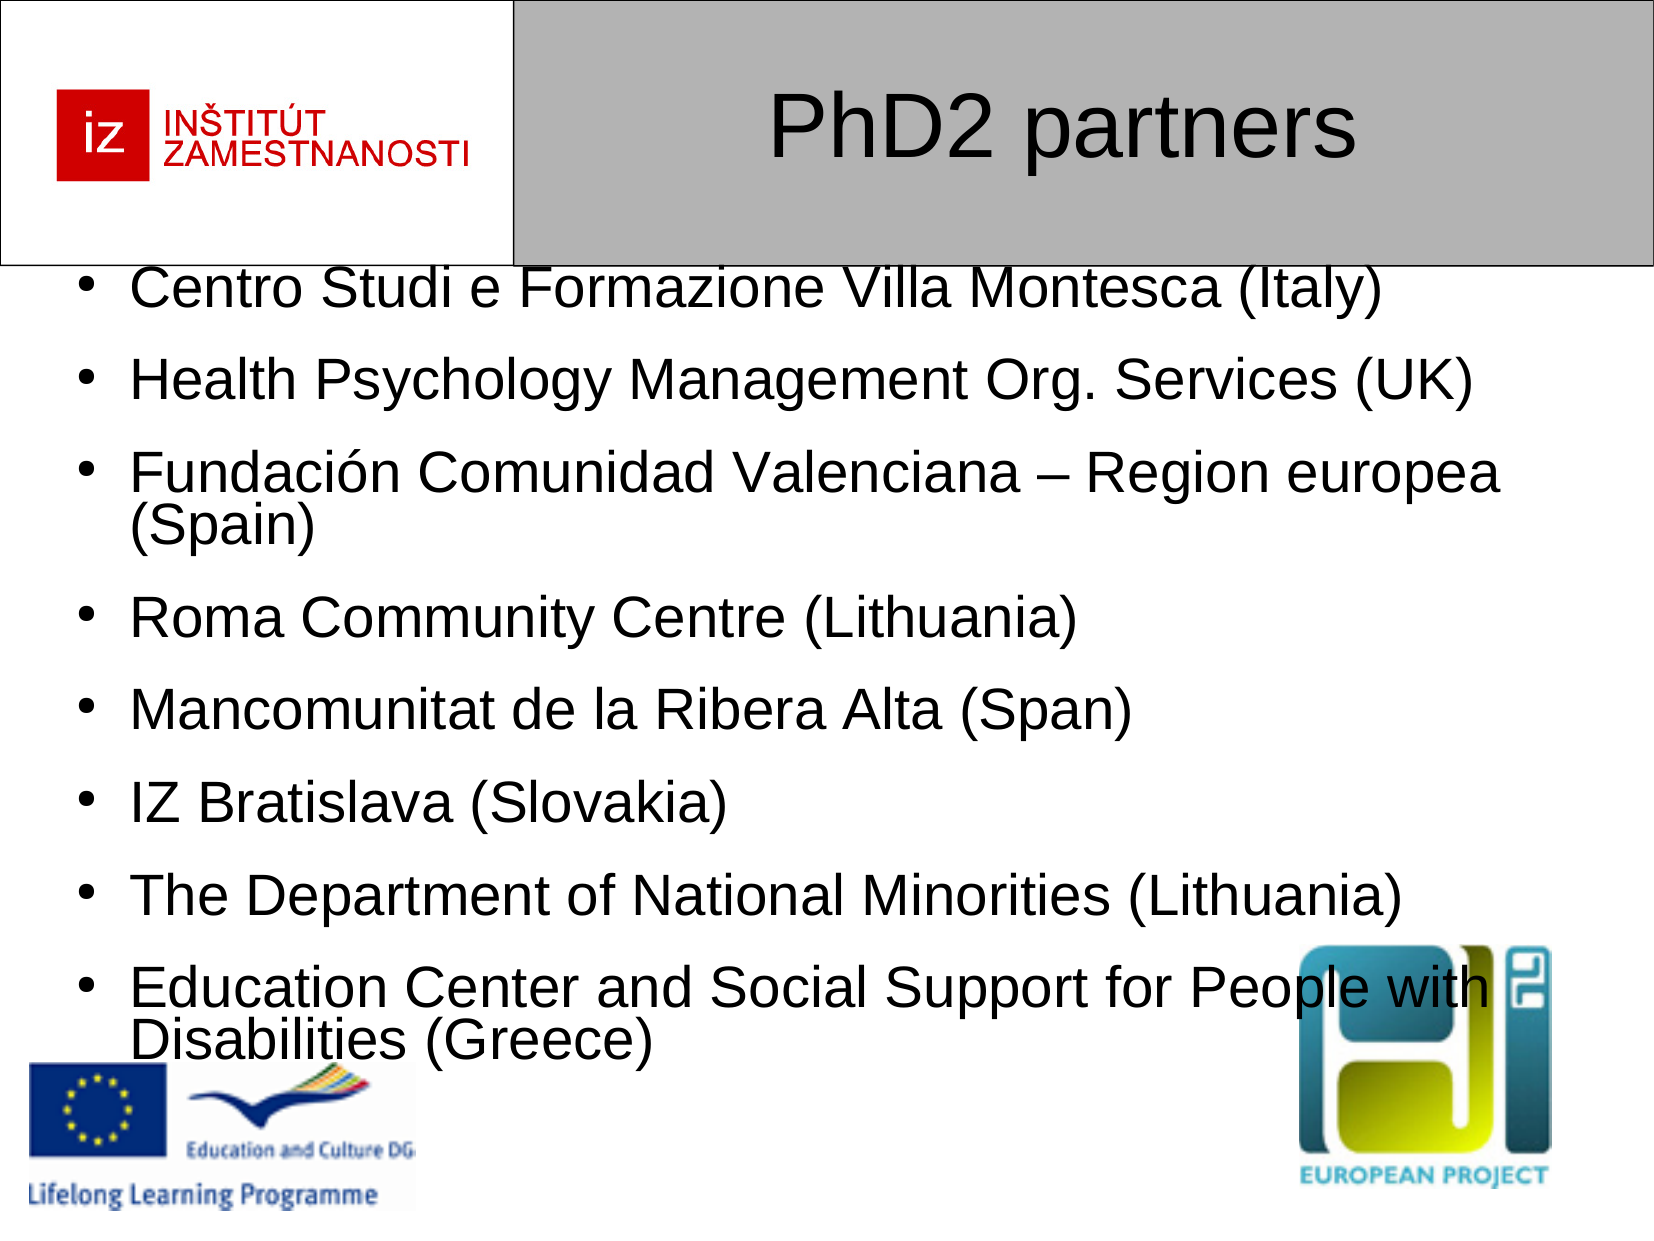

# PhD2 partners
Centro Studi e Formazione Villa Montesca (Italy)
Health Psychology Management Org. Services (UK)
Fundación Comunidad Valenciana – Region europea (Spain)
Roma Community Centre (Lithuania)
Mancomunitat de la Ribera Alta (Span)
IZ Bratislava (Slovakia)
The Department of National Minorities (Lithuania)
Education Center and Social Support for People with Disabilities (Greece)